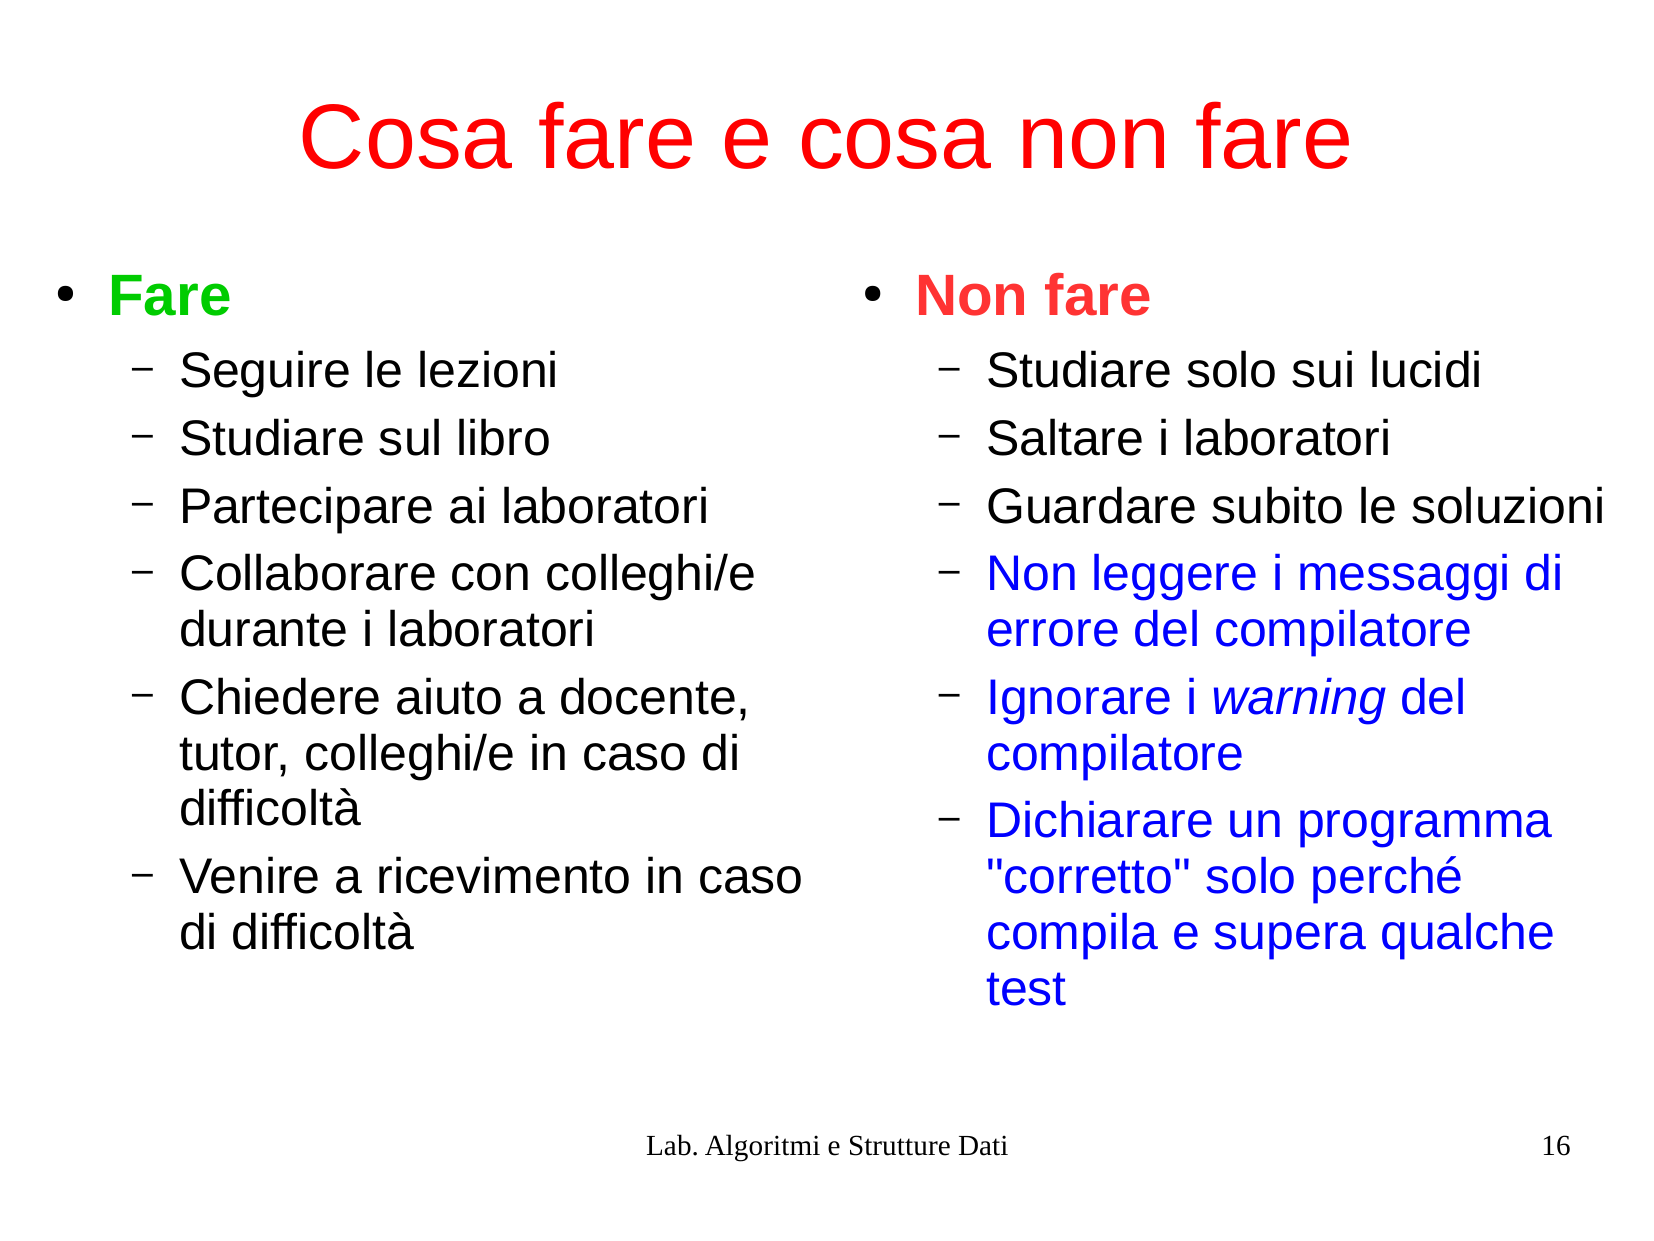

# Cosa fare e cosa non fare
Fare
Seguire le lezioni
Studiare sul libro
Partecipare ai laboratori
Collaborare con colleghi/e durante i laboratori
Chiedere aiuto a docente, tutor, colleghi/e in caso di difficoltà
Venire a ricevimento in caso di difficoltà
Non fare
Studiare solo sui lucidi
Saltare i laboratori
Guardare subito le soluzioni
Non leggere i messaggi di errore del compilatore
Ignorare i warning del compilatore
Dichiarare un programma "corretto" solo perché compila e supera qualche test
Lab. Algoritmi e Strutture Dati
16